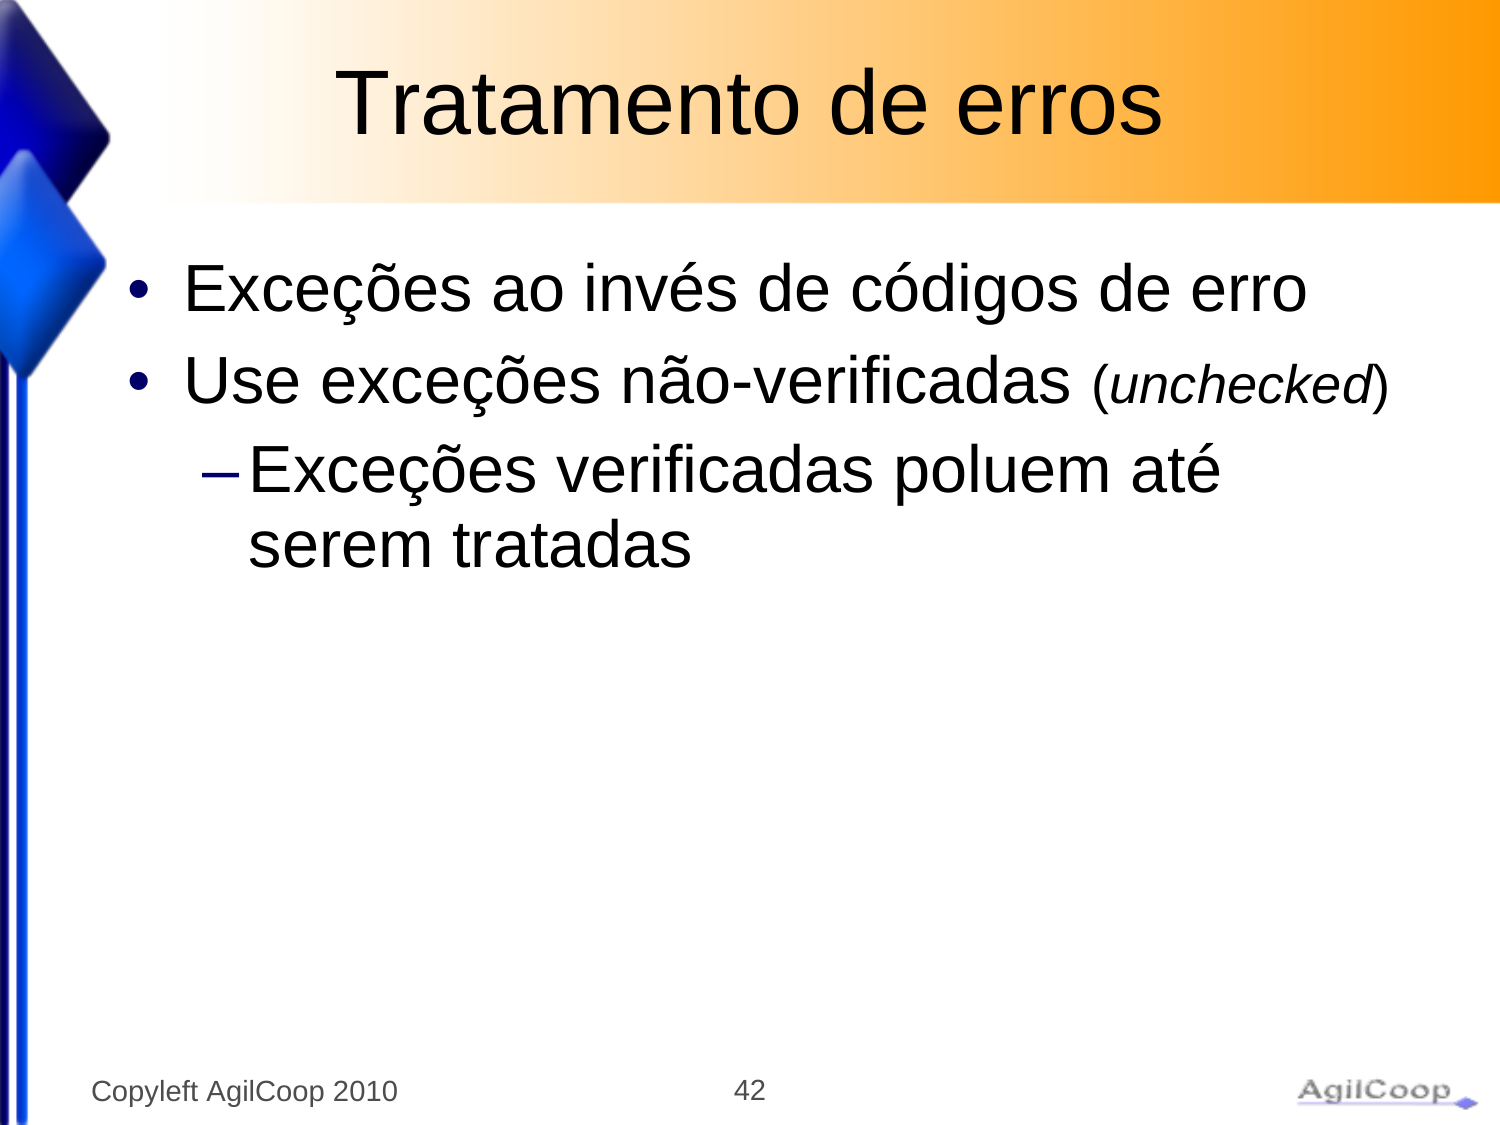

# Tratamento de erros
Exceções ao invés de códigos de erro
Use exceções não-verificadas (unchecked)
Exceções verificadas poluem até serem tratadas
Copyleft AgilCoop 2010
42